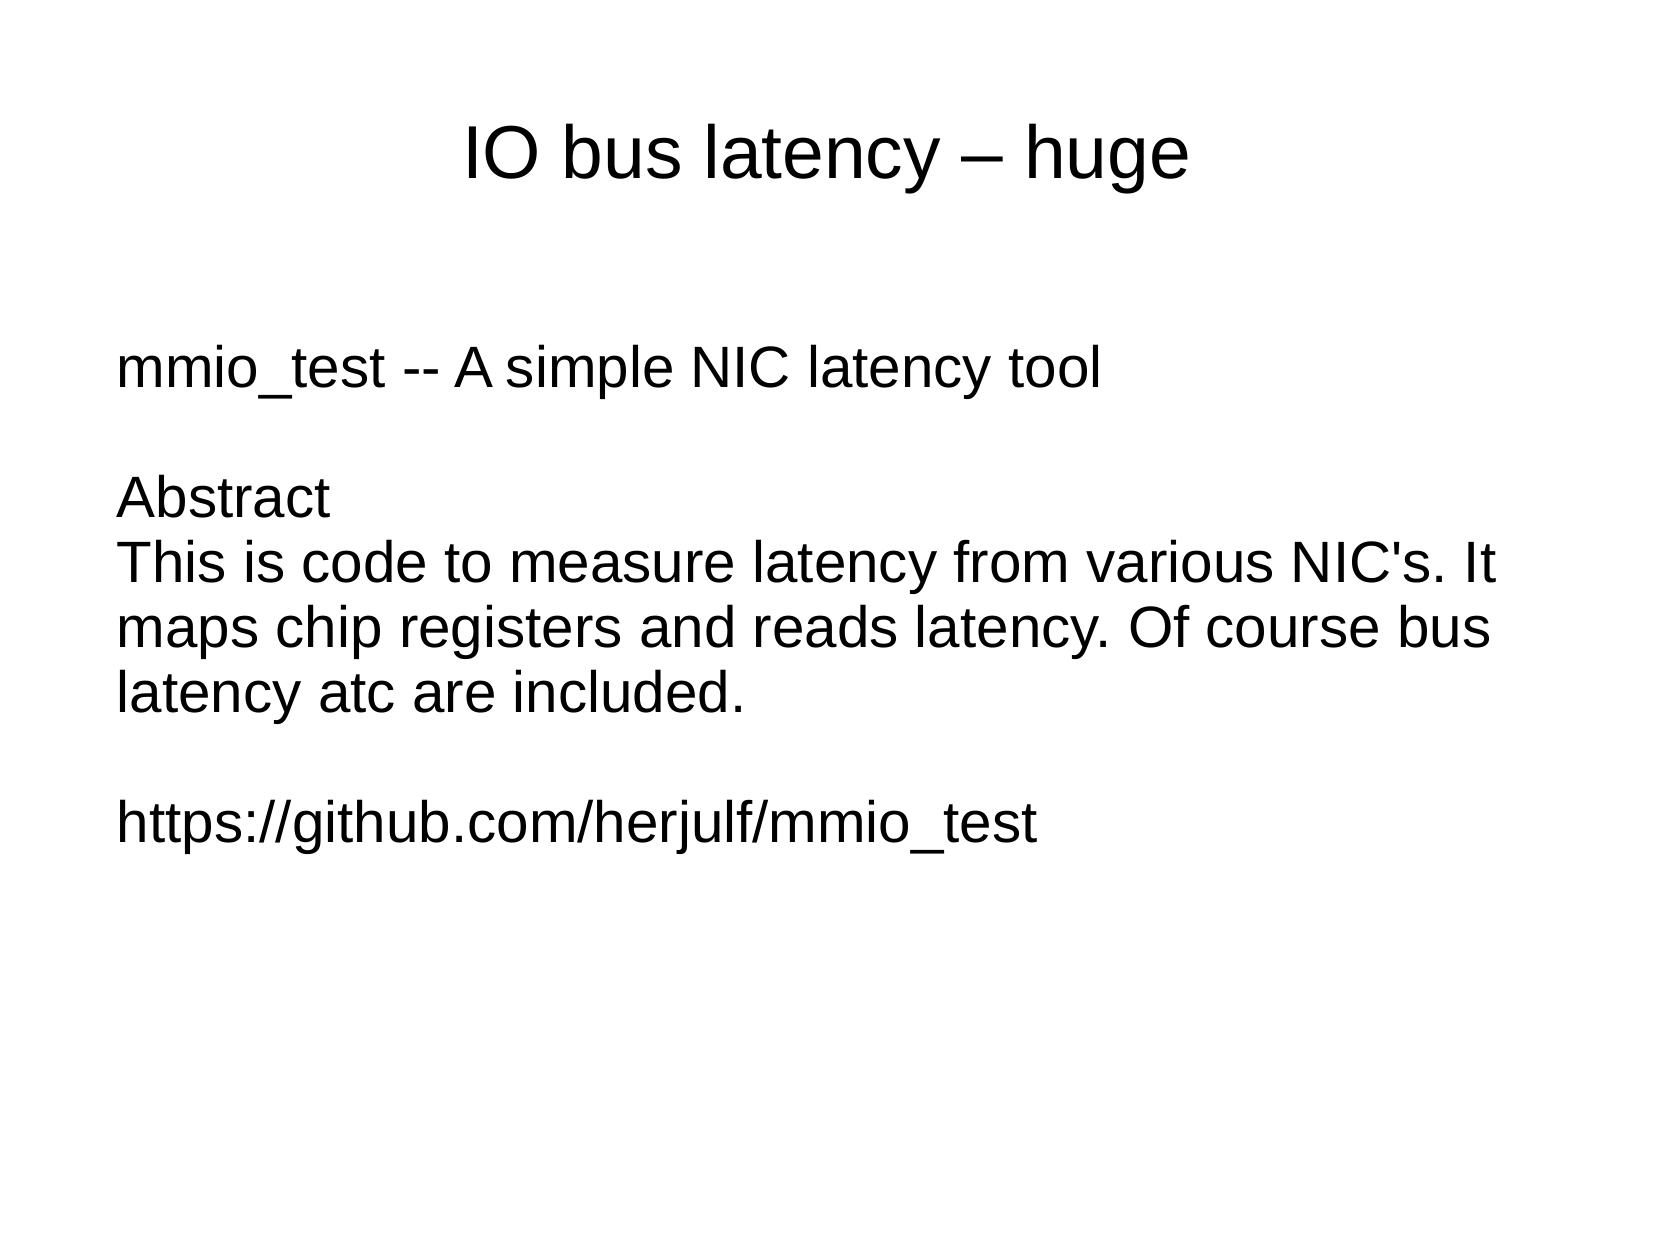

# IO bus latency – huge
mmio_test -- A simple NIC latency tool
Abstract
This is code to measure latency from various NIC's. It maps chip registers and reads latency. Of course bus latency atc are included.
https://github.com/herjulf/mmio_test